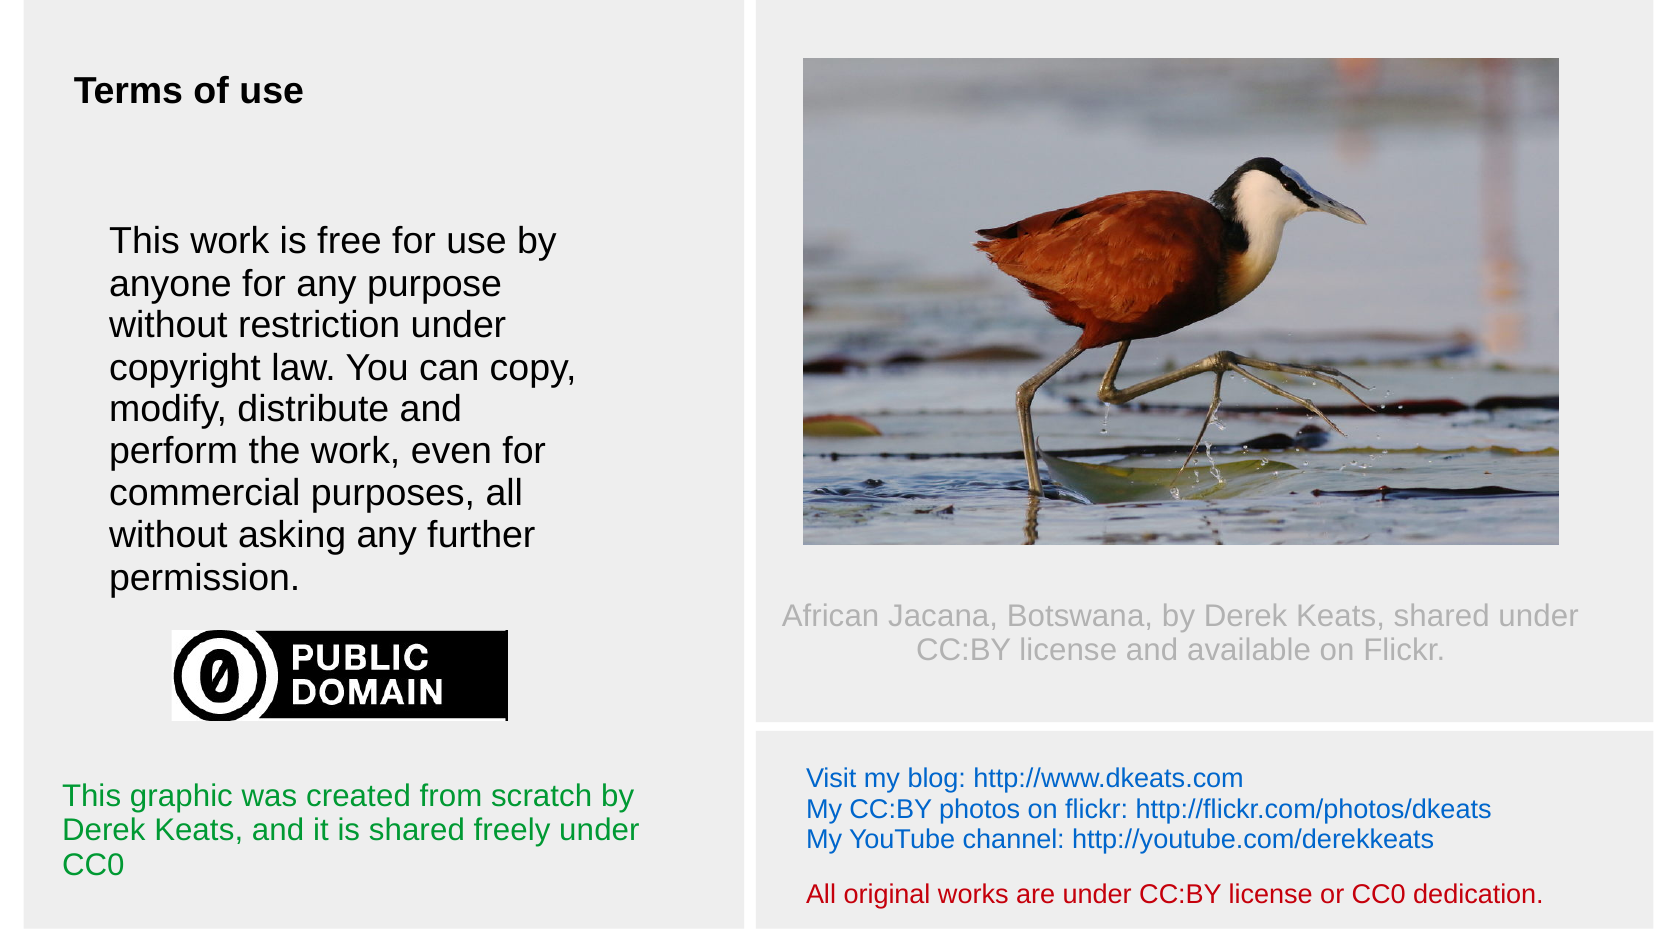

Terms of use
This work is free for use by anyone for any purpose without restriction under copyright law. You can copy, modify, distribute and perform the work, even for commercial purposes, all without asking any further permission.
African Jacana, Botswana, by Derek Keats, shared under CC:BY license and available on Flickr.
Visit my blog: http://www.dkeats.com
My CC:BY photos on flickr: http://flickr.com/photos/dkeats
My YouTube channel: http://youtube.com/derekkeats
All original works are under CC:BY license or CC0 dedication.
This graphic was created from scratch by Derek Keats, and it is shared freely under CC0